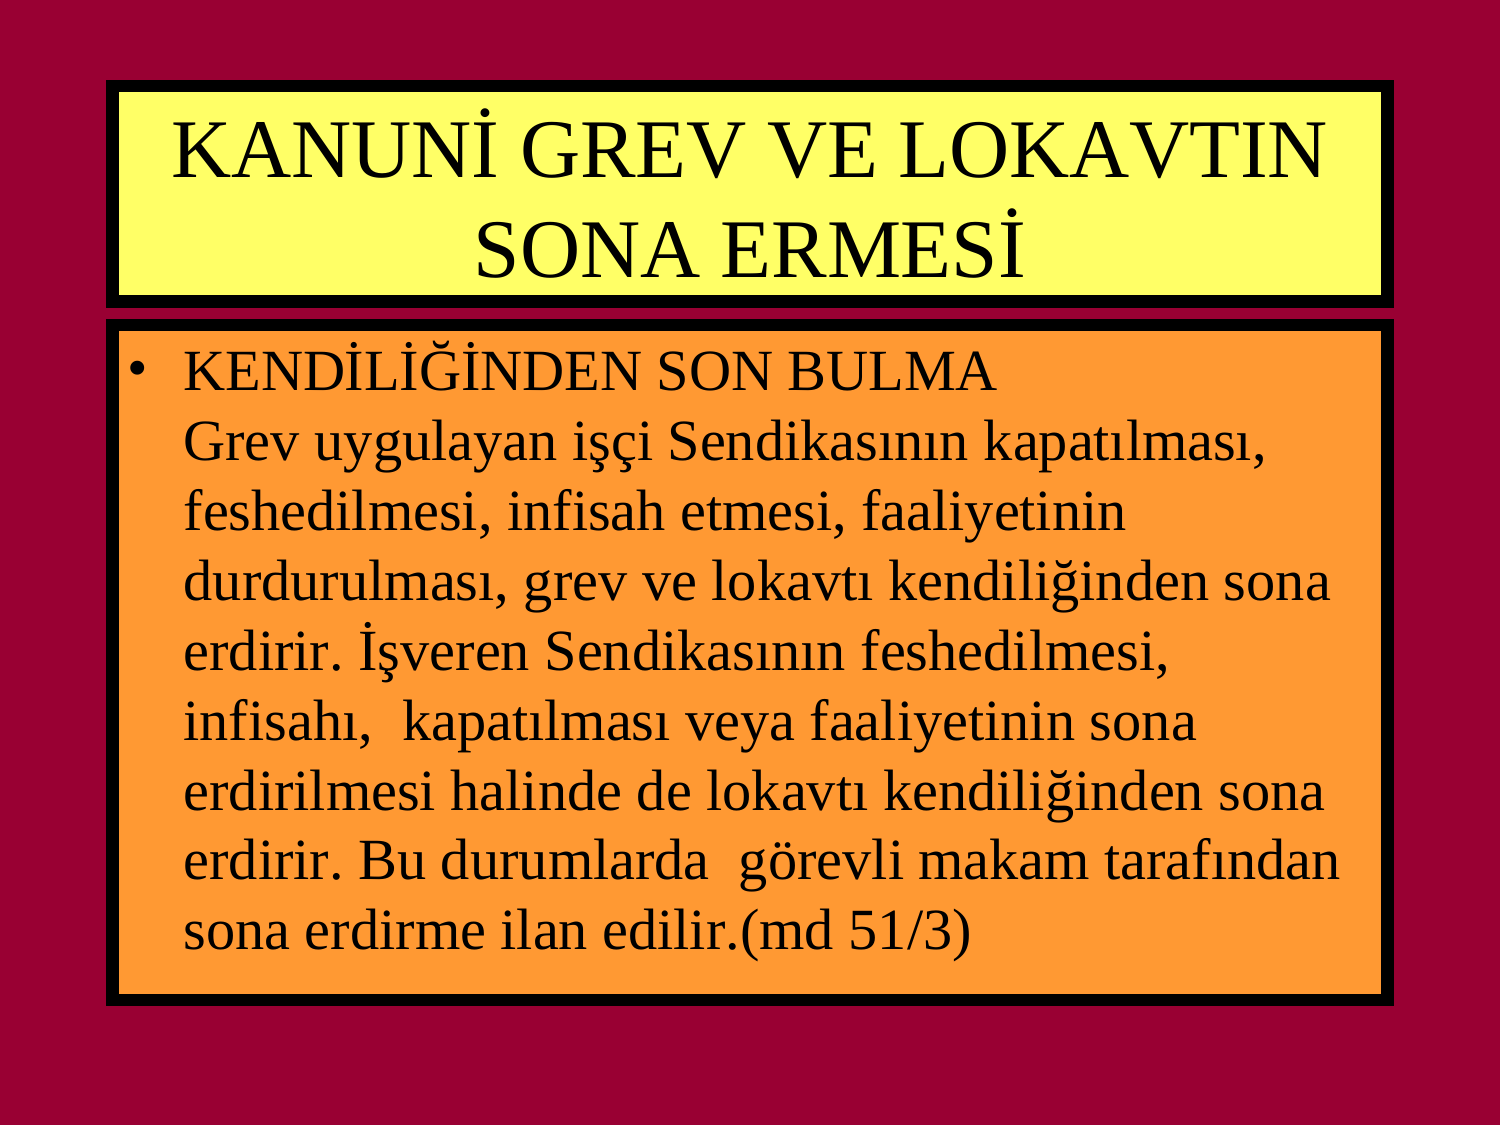

# KANUNİ GREV VE LOKAVTIN SONA ERMESİ
KENDİLİĞİNDEN SON BULMA Grev uygulayan işçi Sendikasının kapatılması, feshedilmesi, infisah etmesi, faaliyetinin durdurulması, grev ve lokavtı kendiliğinden sona erdirir. İşveren Sendikasının feshedilmesi, infisahı, kapatılması veya faaliyetinin sona erdirilmesi halinde de lokavtı kendiliğinden sona erdirir. Bu durumlarda görevli makam tarafından sona erdirme ilan edilir.(md 51/3)